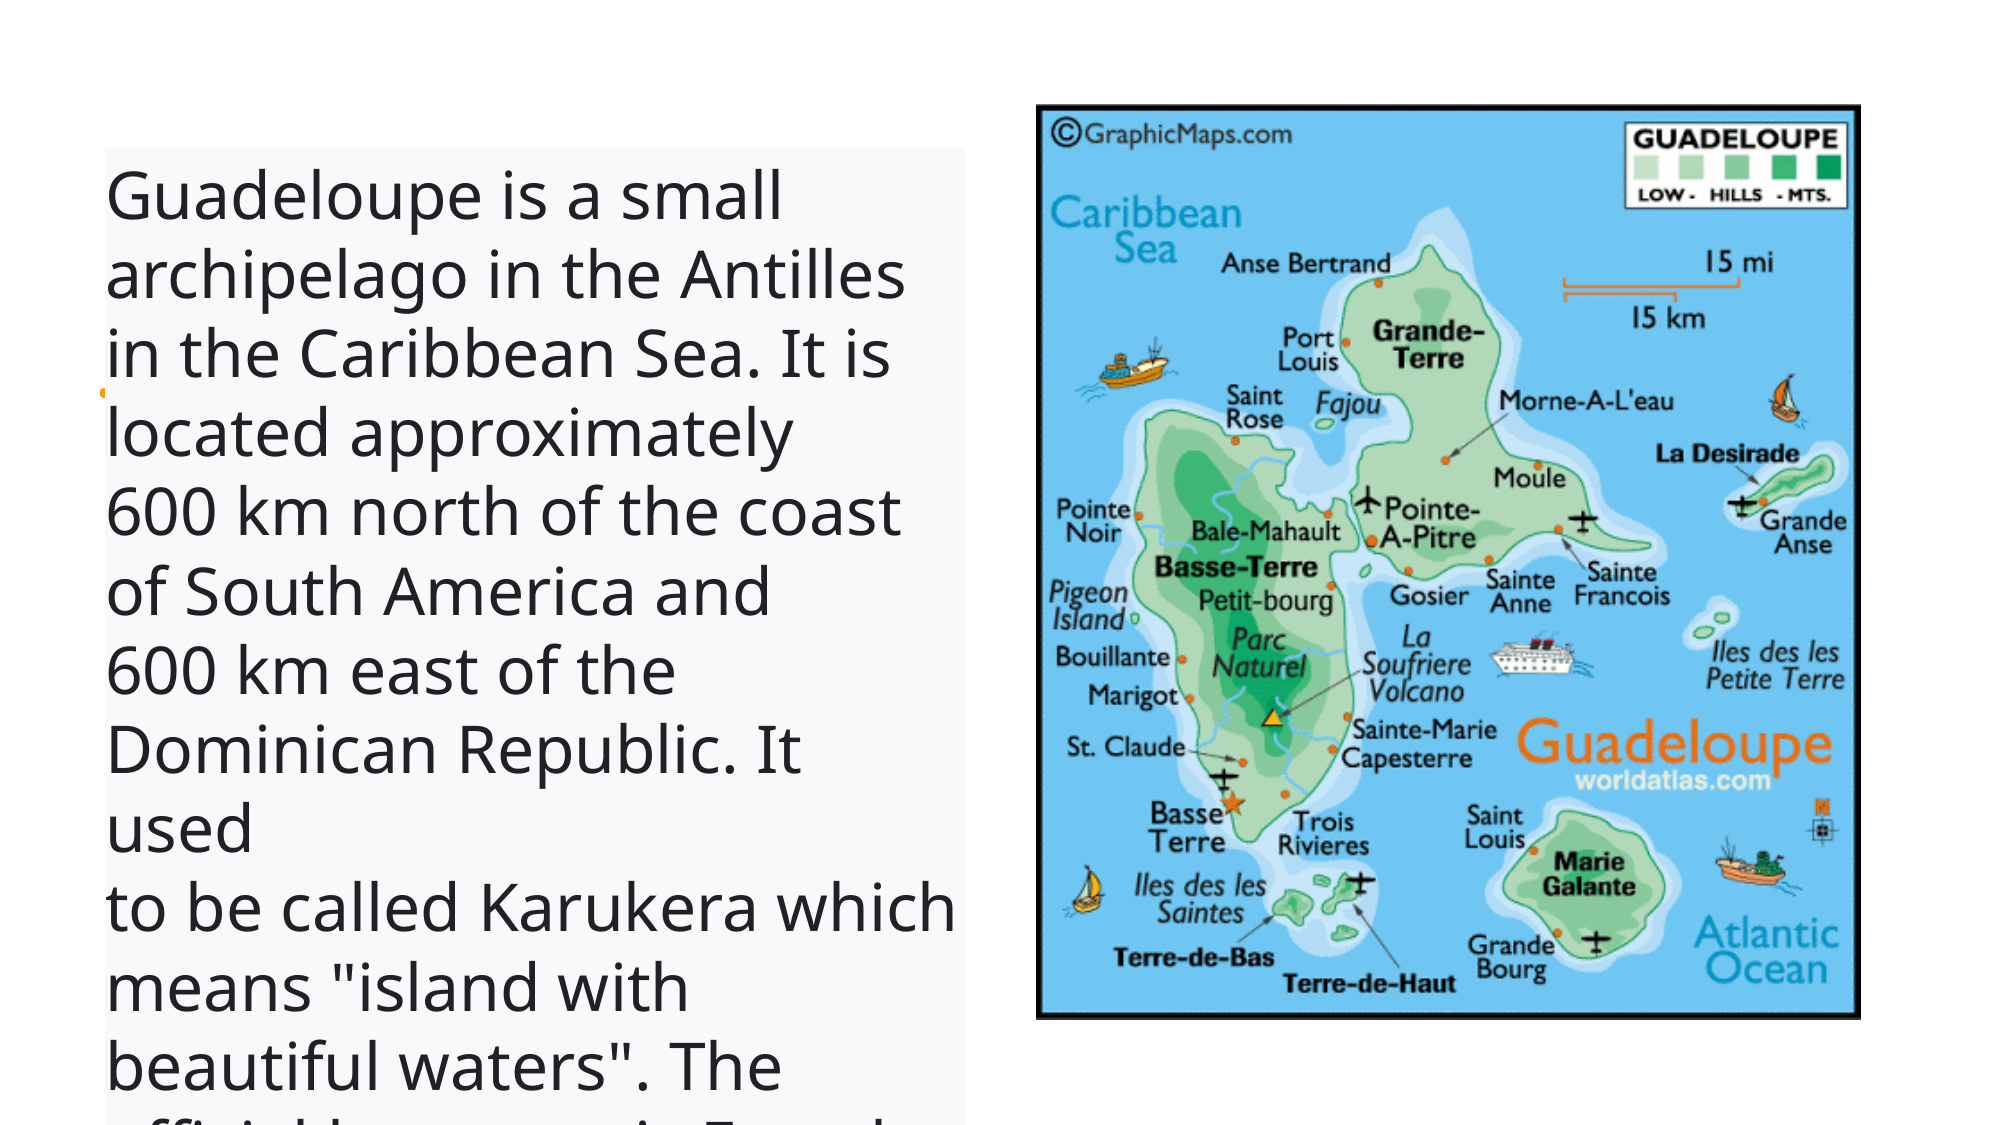

# Guadeloupe
Guadeloupe is a small archipelago in the Antilles
in the Caribbean Sea. It is located approximately
600 km north of the coast of South America and
600 km east of the Dominican Republic. It used
to be called Karukera which means "island with
beautiful waters". The official language is French.